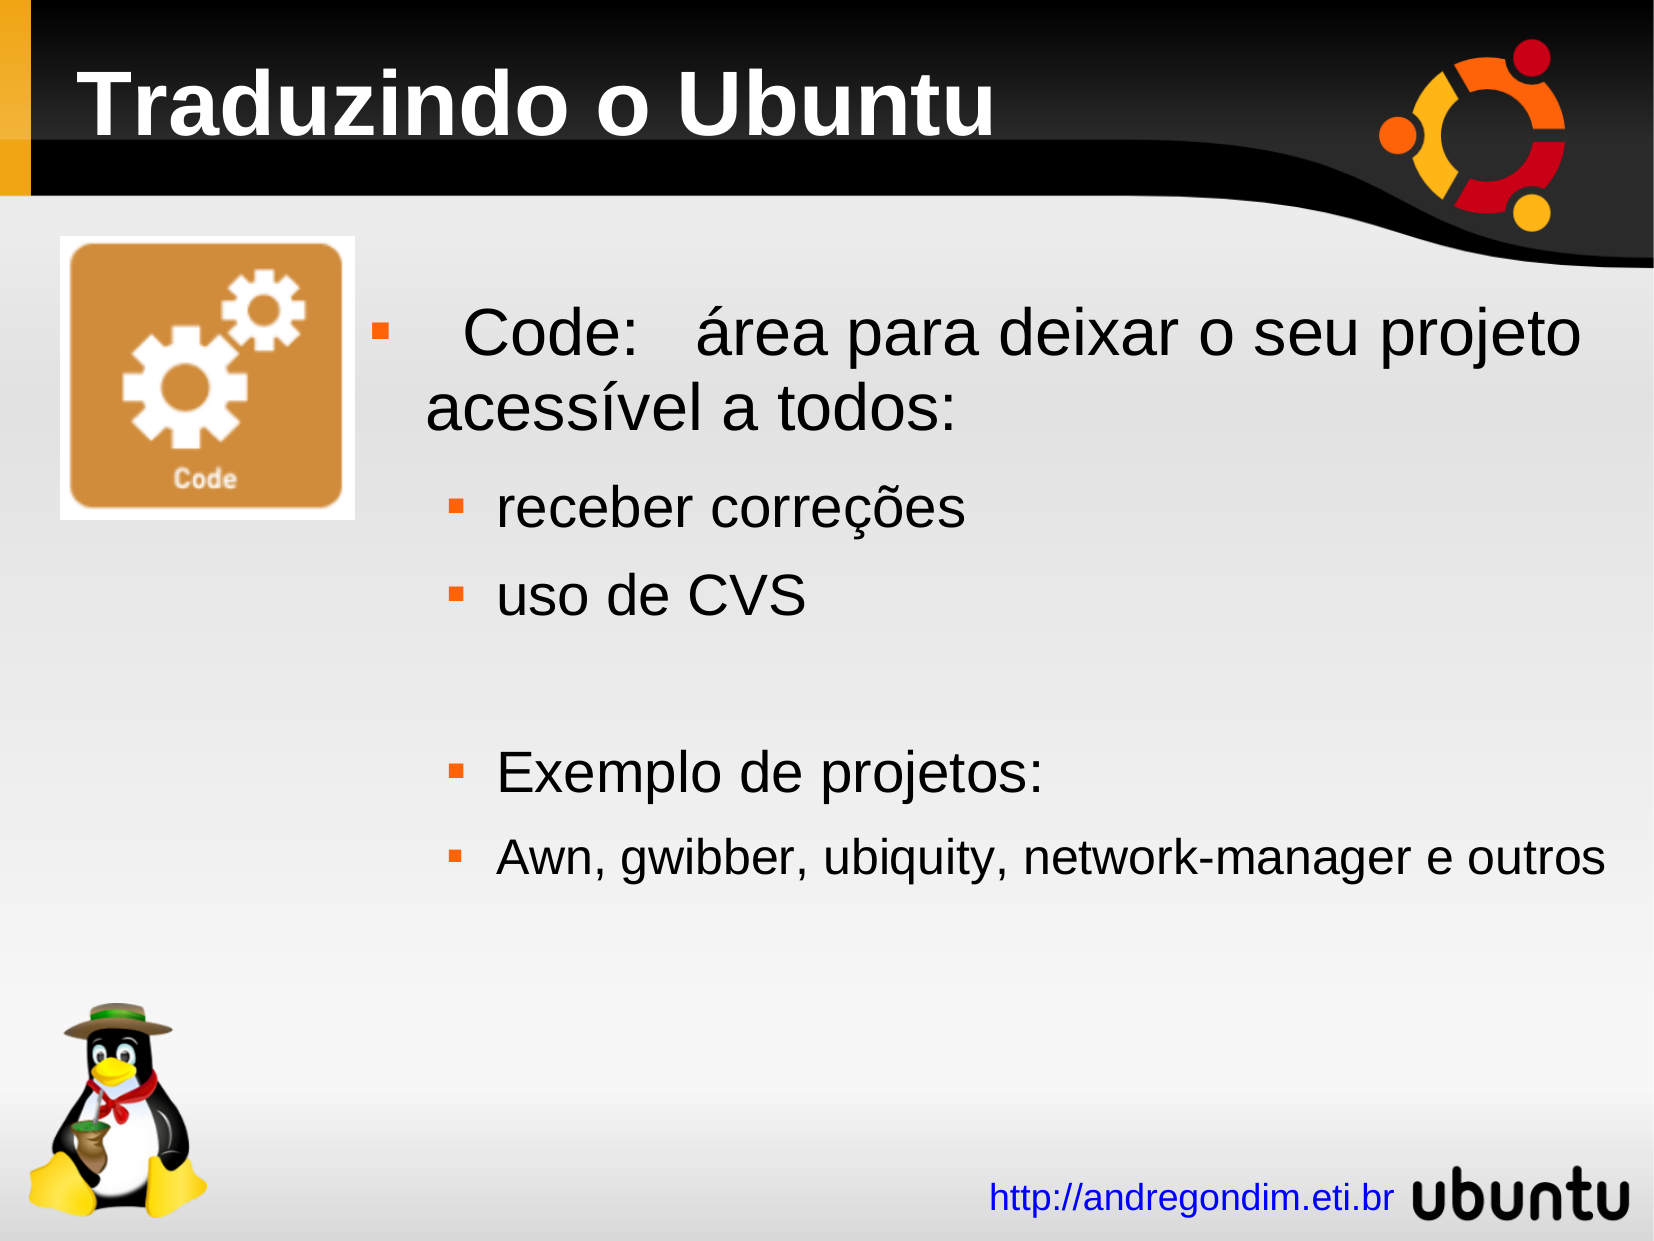

# Traduzindo o Ubuntu
 Code: área para deixar o seu projeto acessível a todos:
receber correções
uso de CVS
Exemplo de projetos:
Awn, gwibber, ubiquity, network-manager e outros